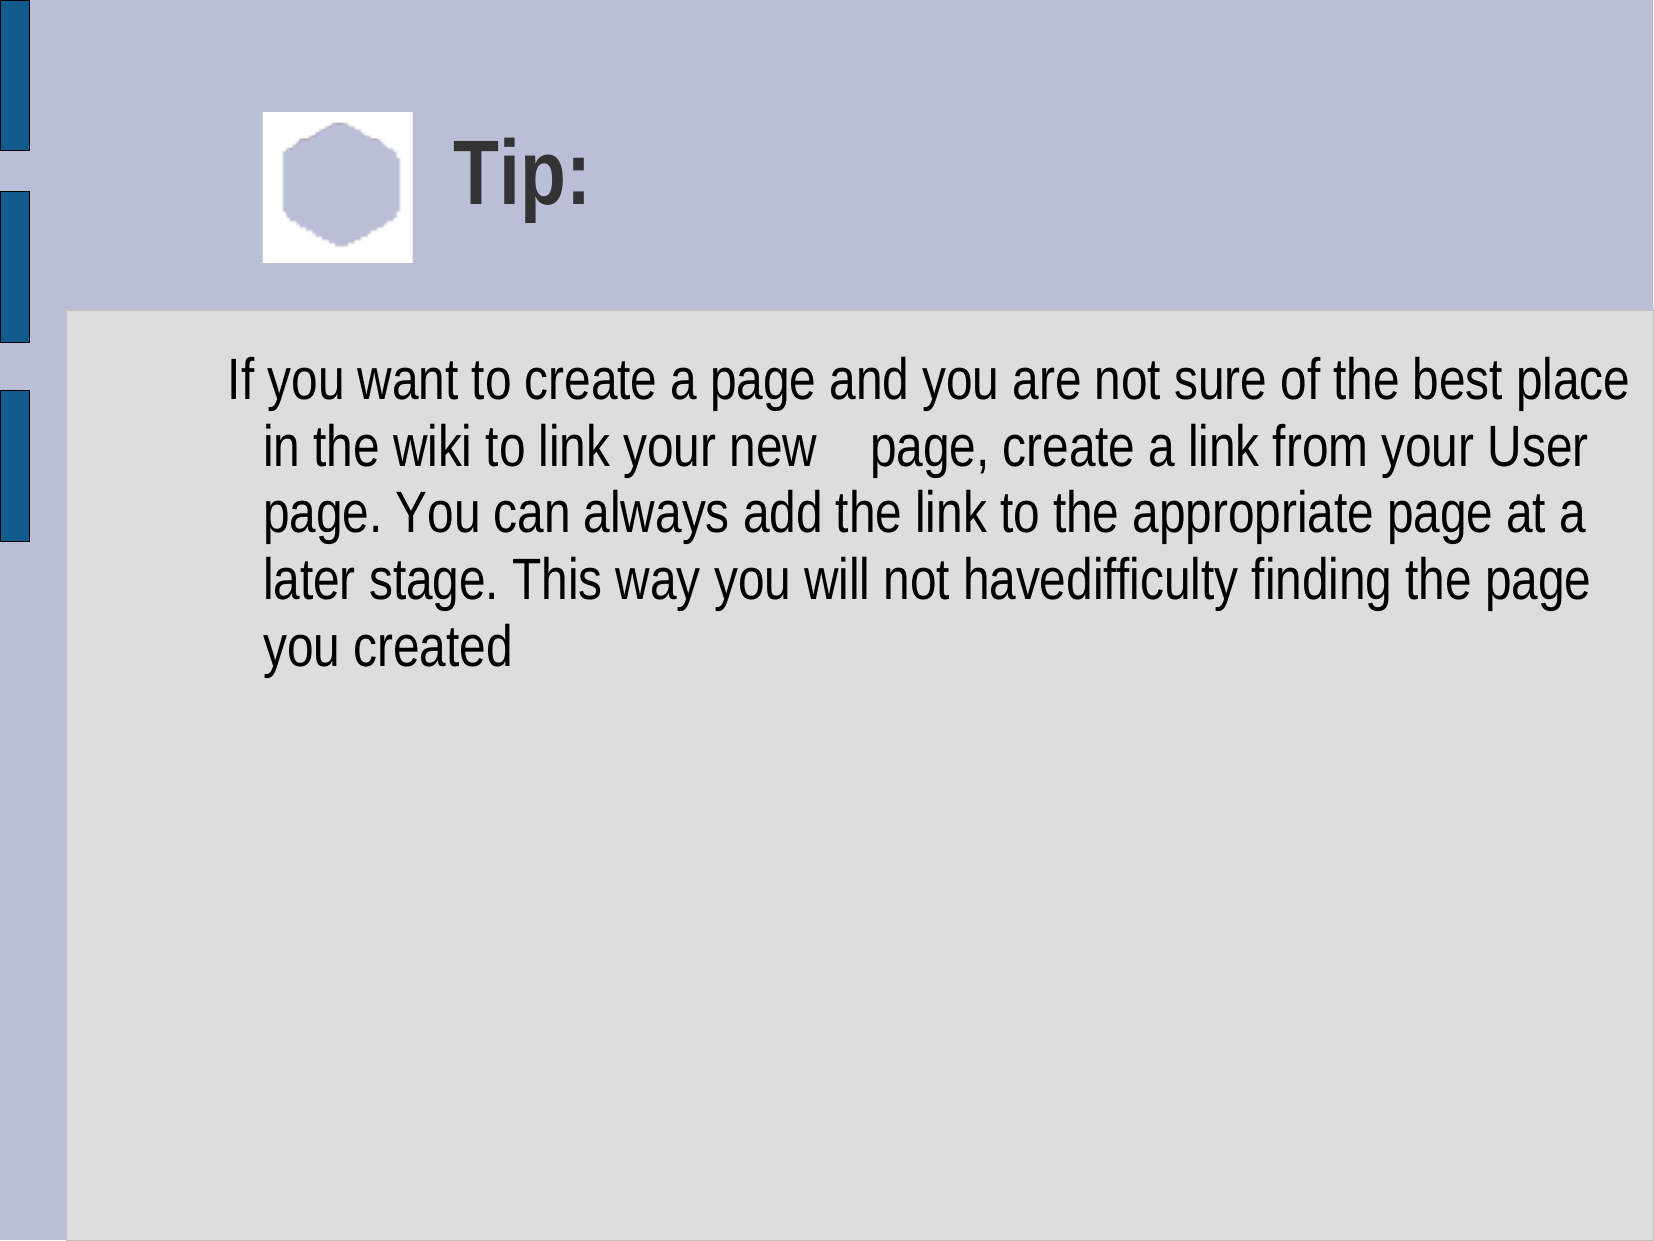

# Tip:
If you want to create a page and you are not sure of the best place in the wiki to link your new page, create a link from your User page. You can always add the link to the appropriate page at a later stage. This way you will not havedifficulty finding the page you created